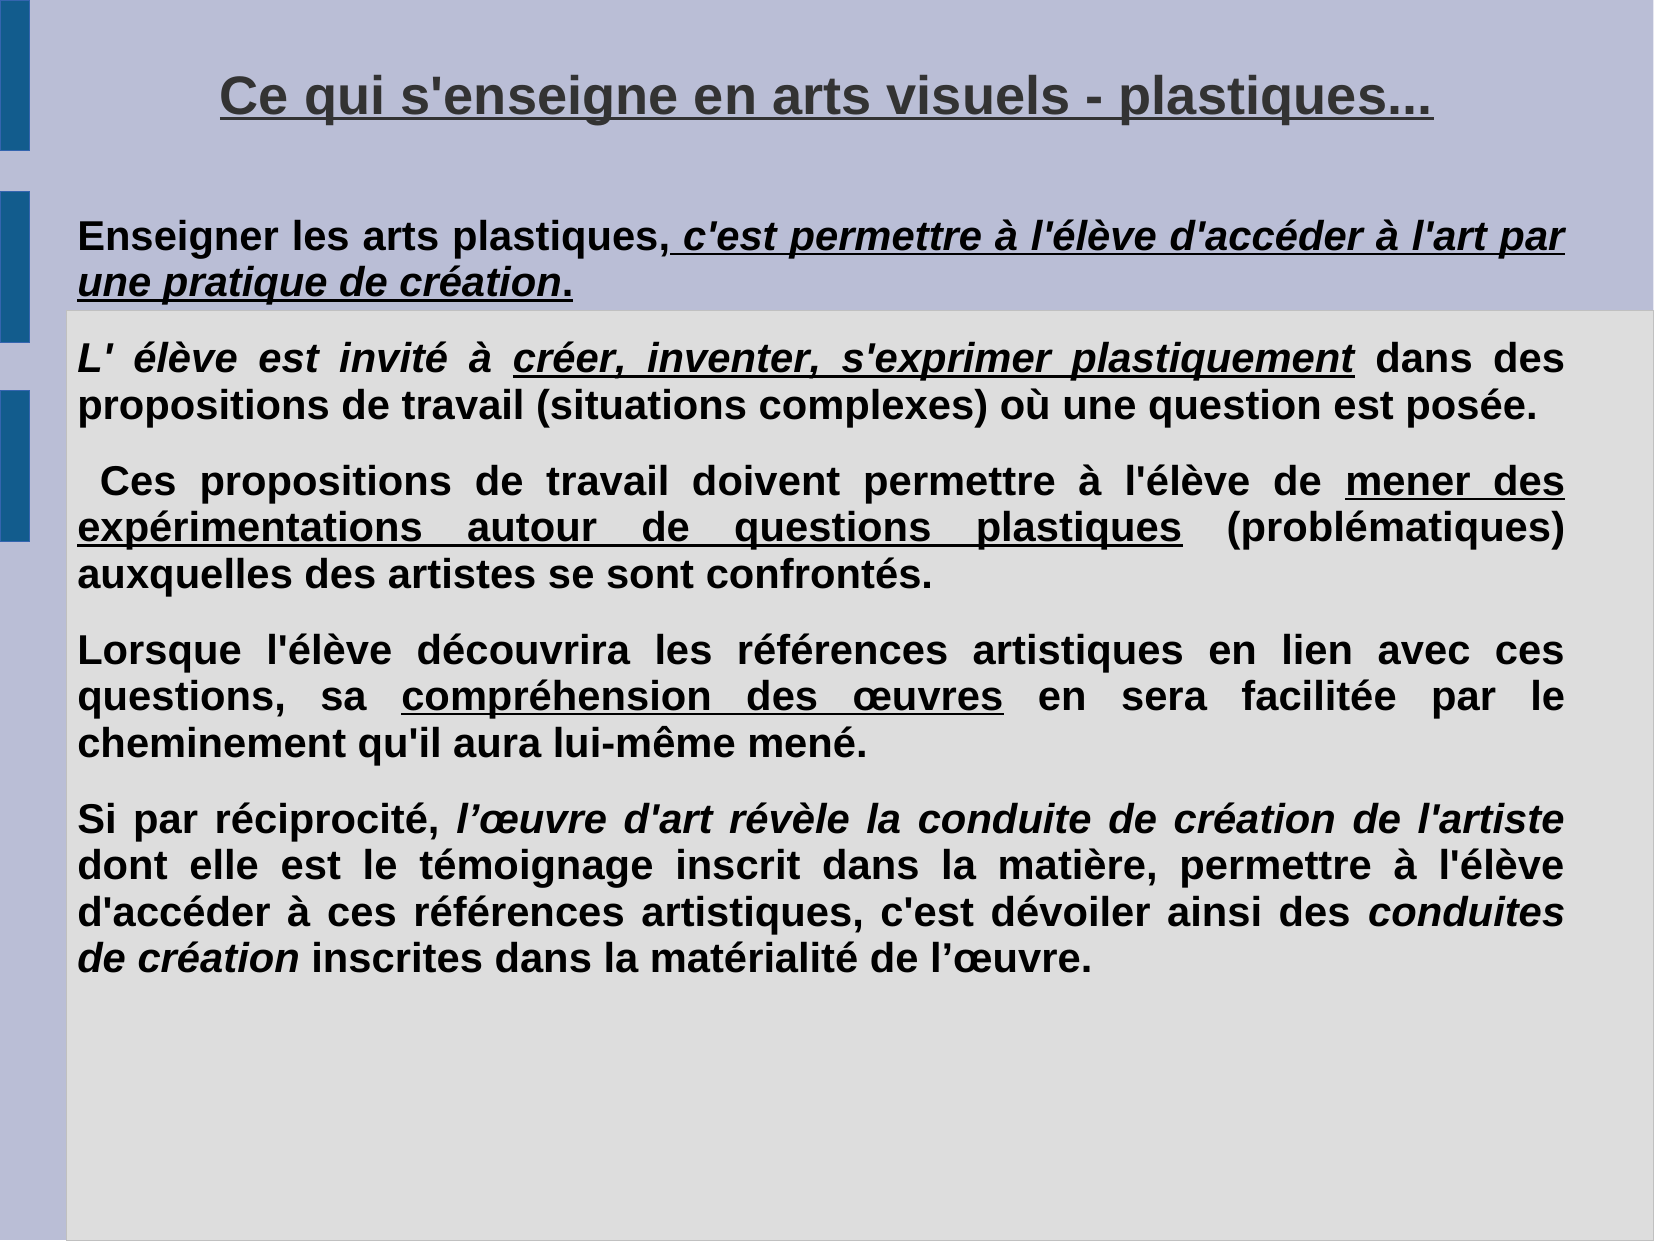

# Ce qui s'enseigne en arts visuels - plastiques...
Enseigner les arts plastiques, c'est permettre à l'élève d'accéder à l'art par une pratique de création.
L' élève est invité à créer, inventer, s'exprimer plastiquement dans des propositions de travail (situations complexes) où une question est posée.
 Ces propositions de travail doivent permettre à l'élève de mener des expérimentations autour de questions plastiques (problématiques) auxquelles des artistes se sont confrontés.
Lorsque l'élève découvrira les références artistiques en lien avec ces questions, sa compréhension des œuvres en sera facilitée par le cheminement qu'il aura lui-même mené.
Si par réciprocité, l’œuvre d'art révèle la conduite de création de l'artiste dont elle est le témoignage inscrit dans la matière, permettre à l'élève d'accéder à ces références artistiques, c'est dévoiler ainsi des conduites de création inscrites dans la matérialité de l’œuvre.